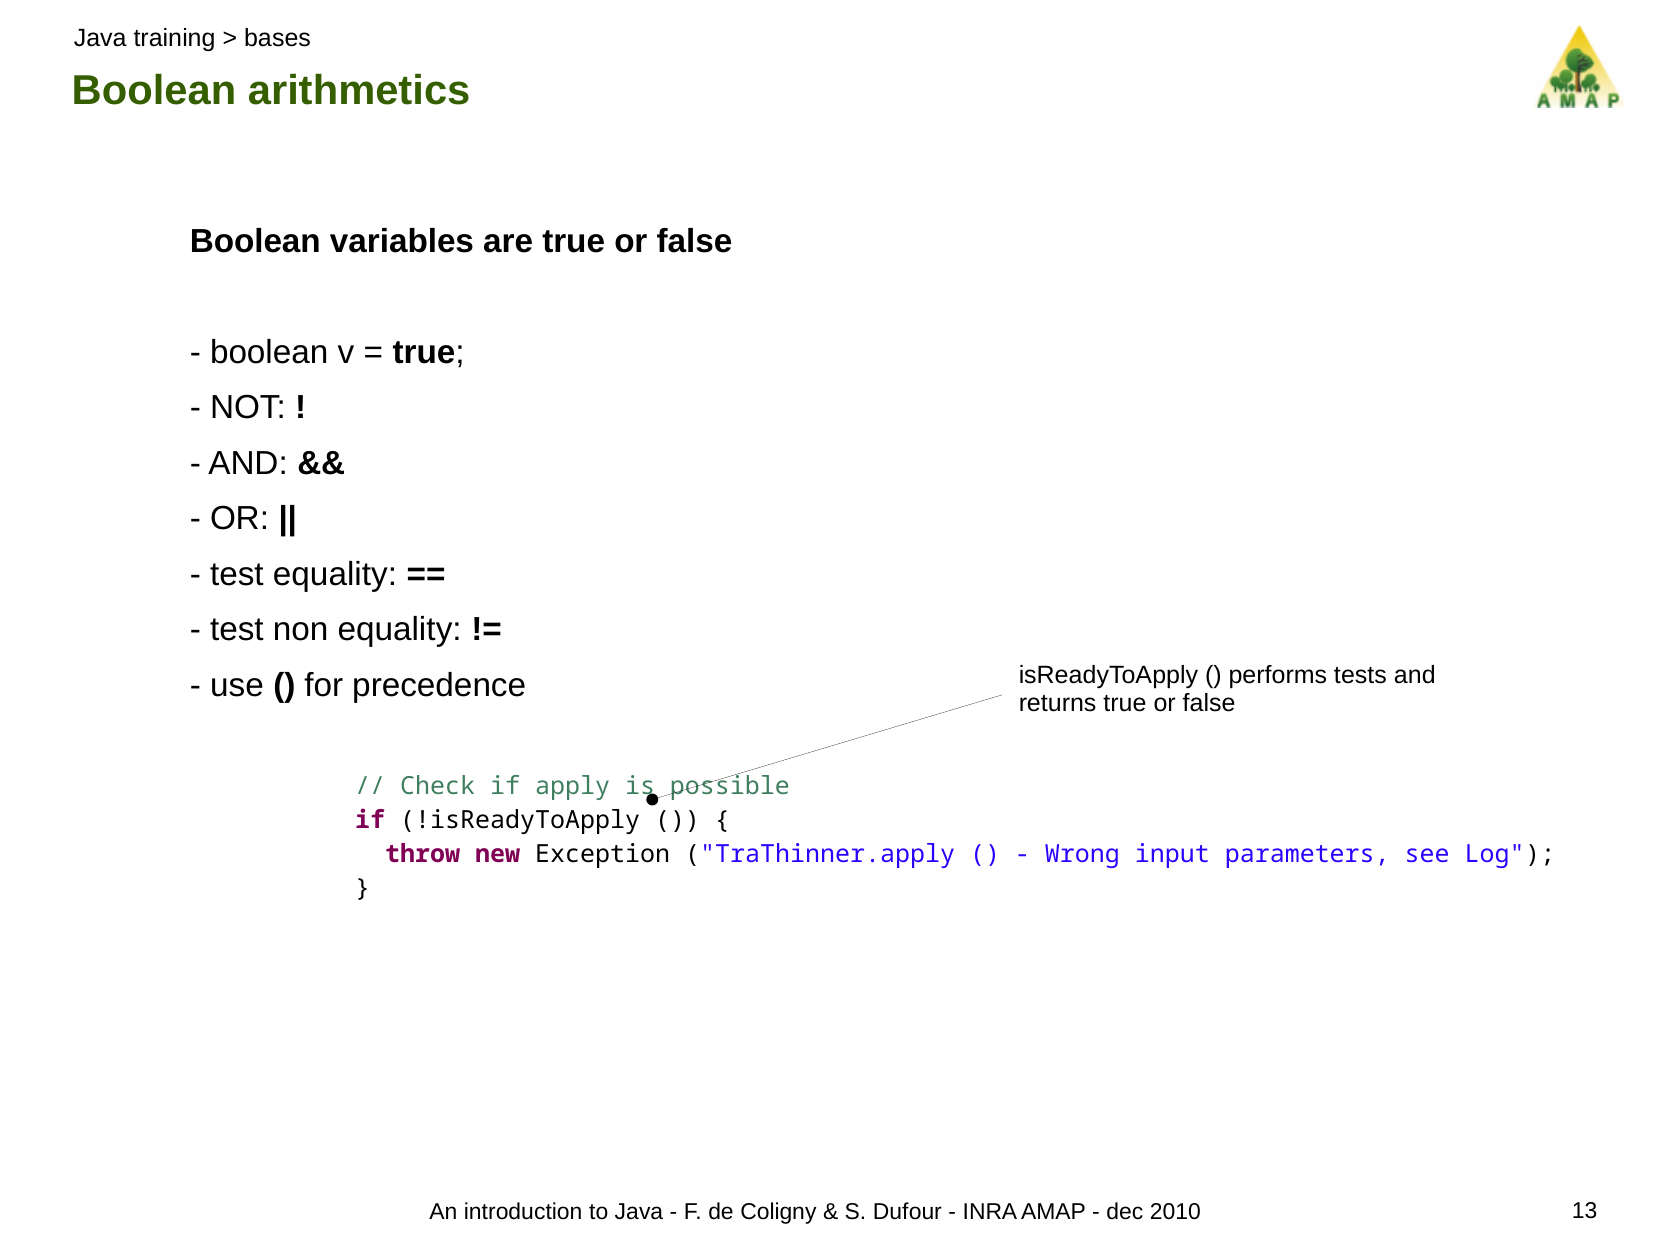

Java training > bases
Boolean arithmetics
Boolean variables are true or false
- boolean v = true;
- NOT: !
- AND: &&
- OR: ||
- test equality: ==
- test non equality: !=
- use () for precedence
isReadyToApply () performs tests and returns true or false
// Check if apply is possible
if (!isReadyToApply ()) {
 throw new Exception ("TraThinner.apply () - Wrong input parameters, see Log");
}
13